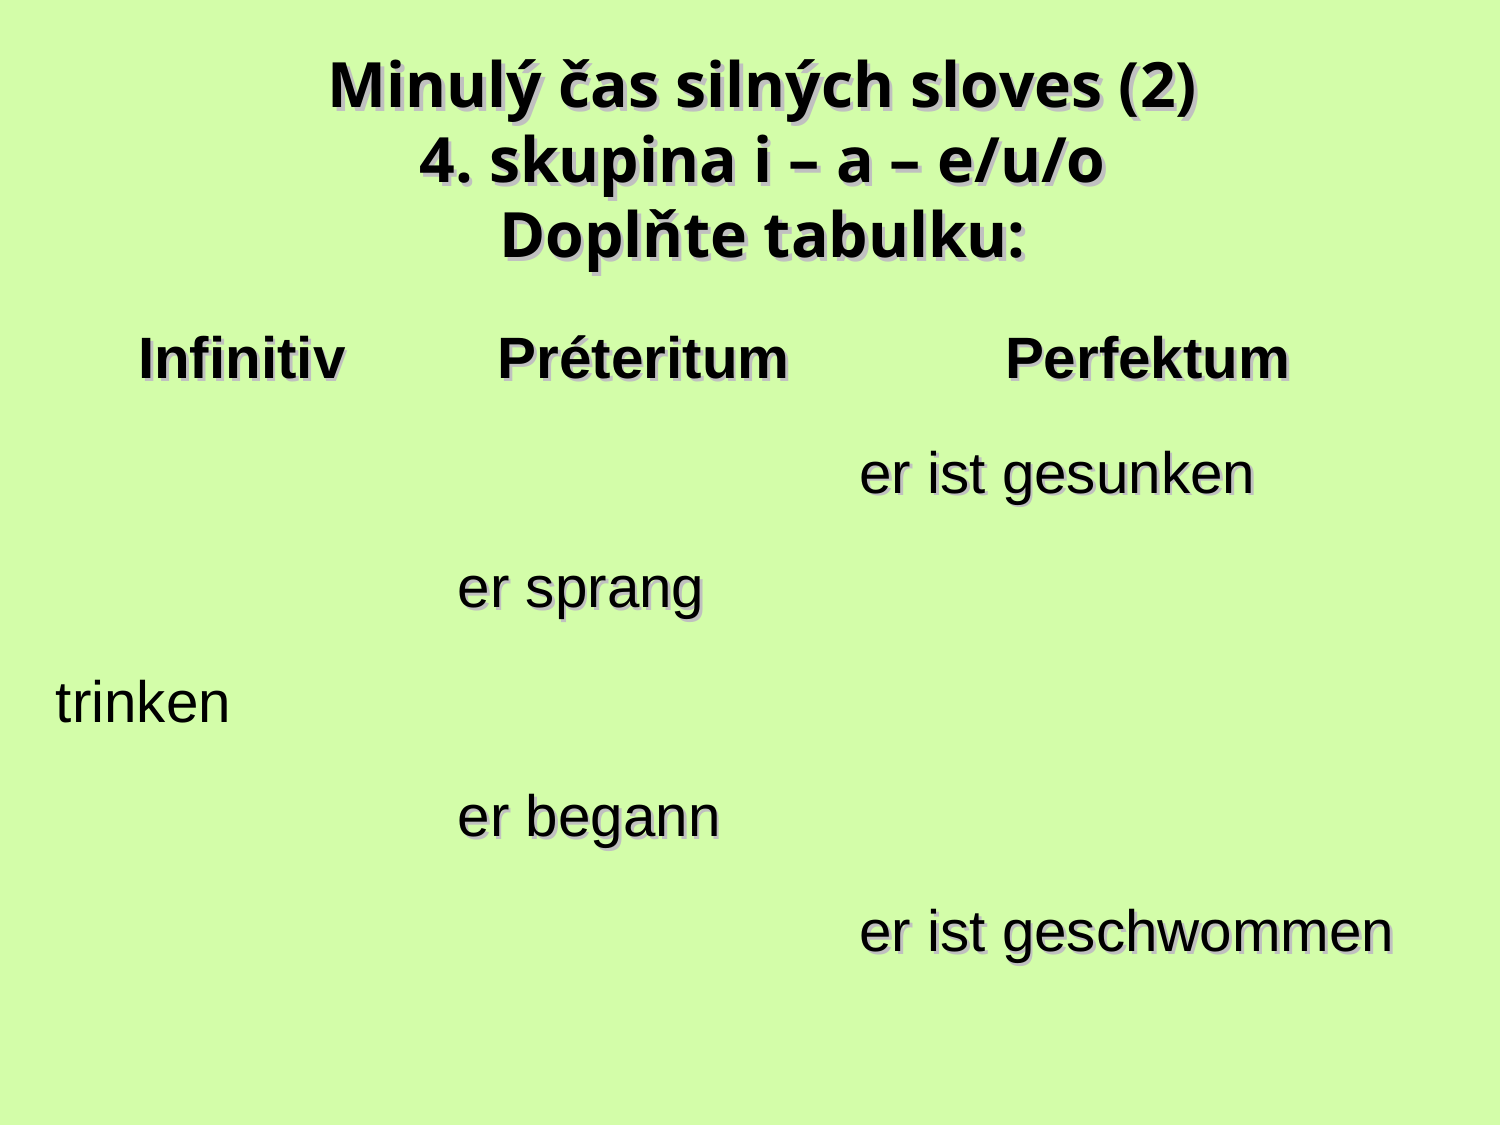

# Minulý čas silných sloves (2) 4. skupina i – a – e/u/o Doplňte tabulku:
| Infinitiv | Préteritum | Perfektum |
| --- | --- | --- |
| | | er ist gesunken |
| | er sprang | |
| trinken | | |
| | er begann | |
| | | er ist geschwommen |